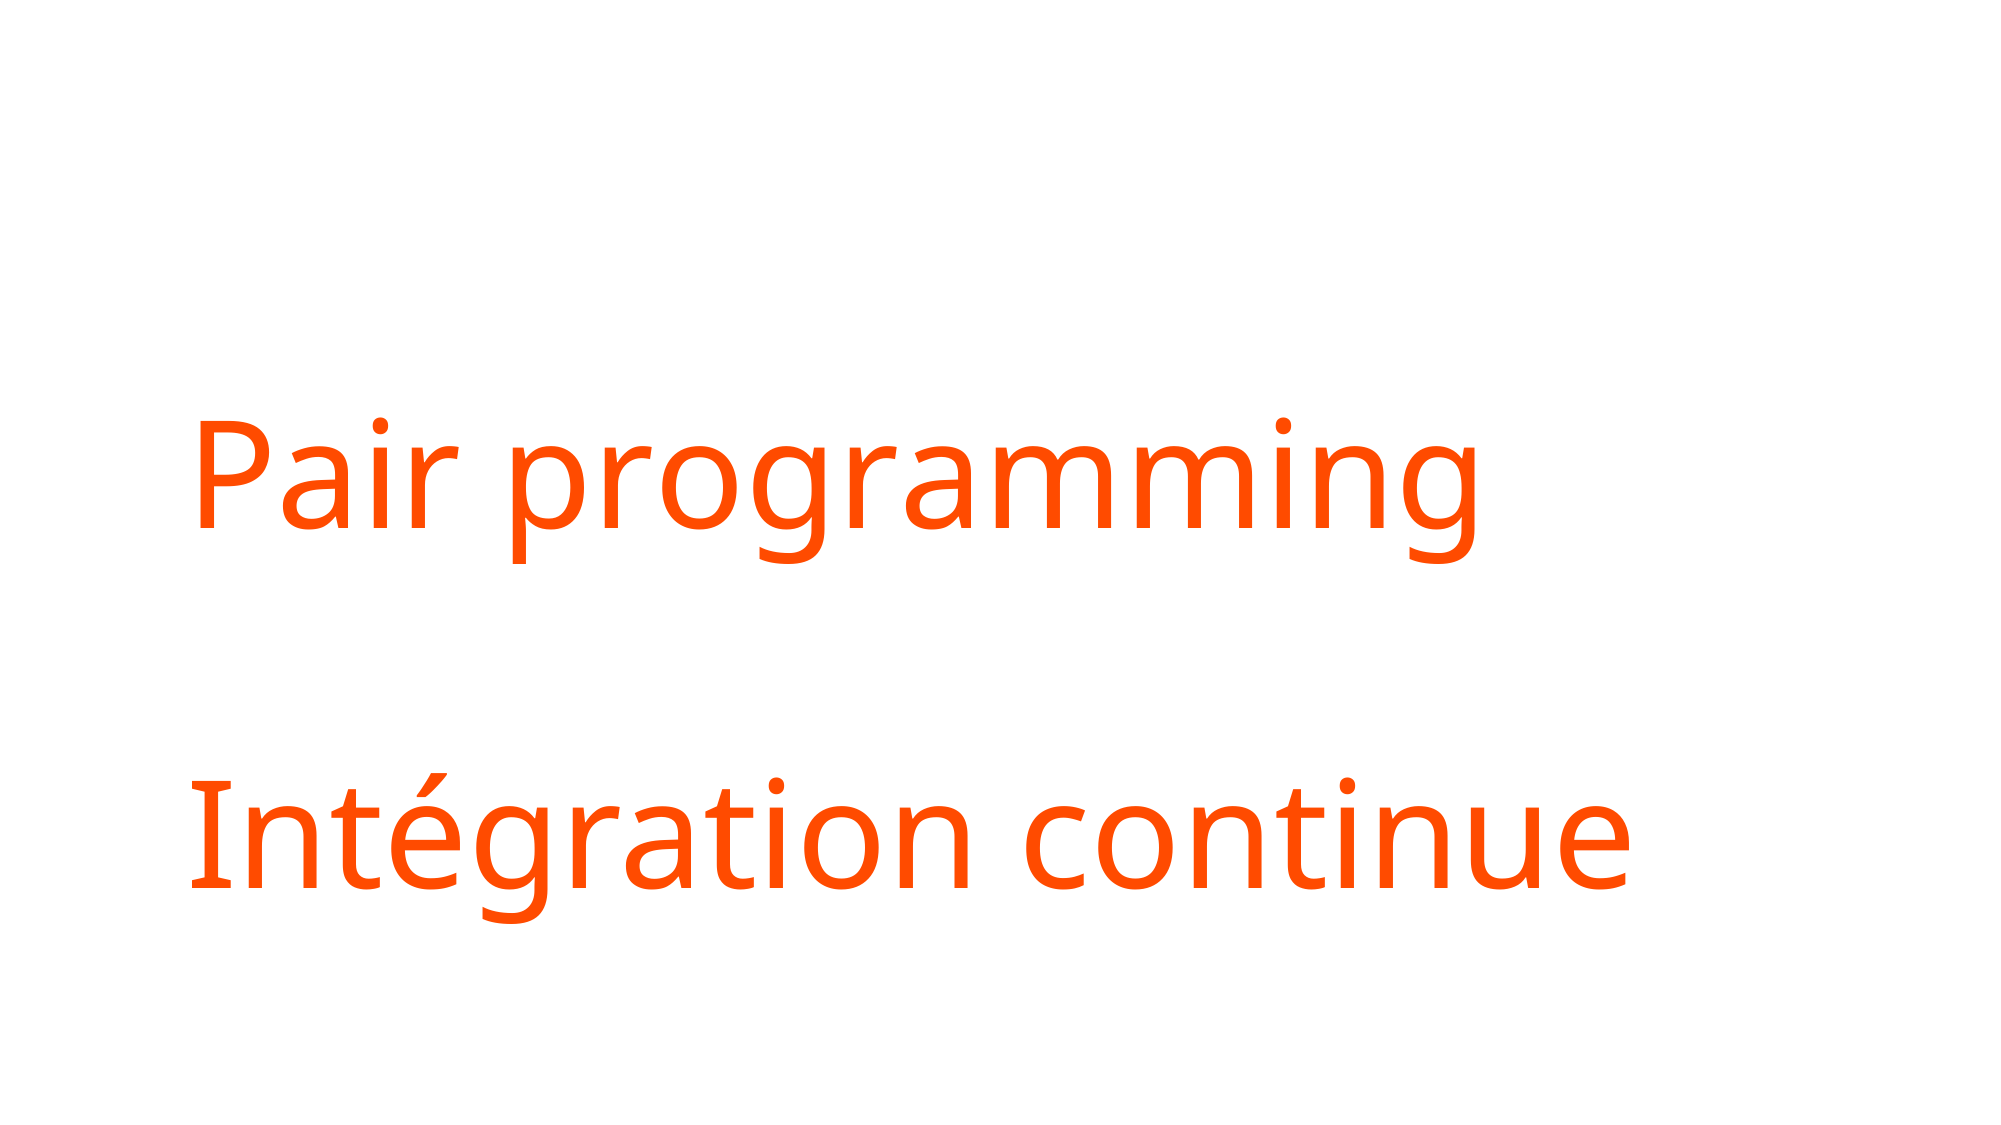

Revue de code
Pair programming
Standards
Intégration continue